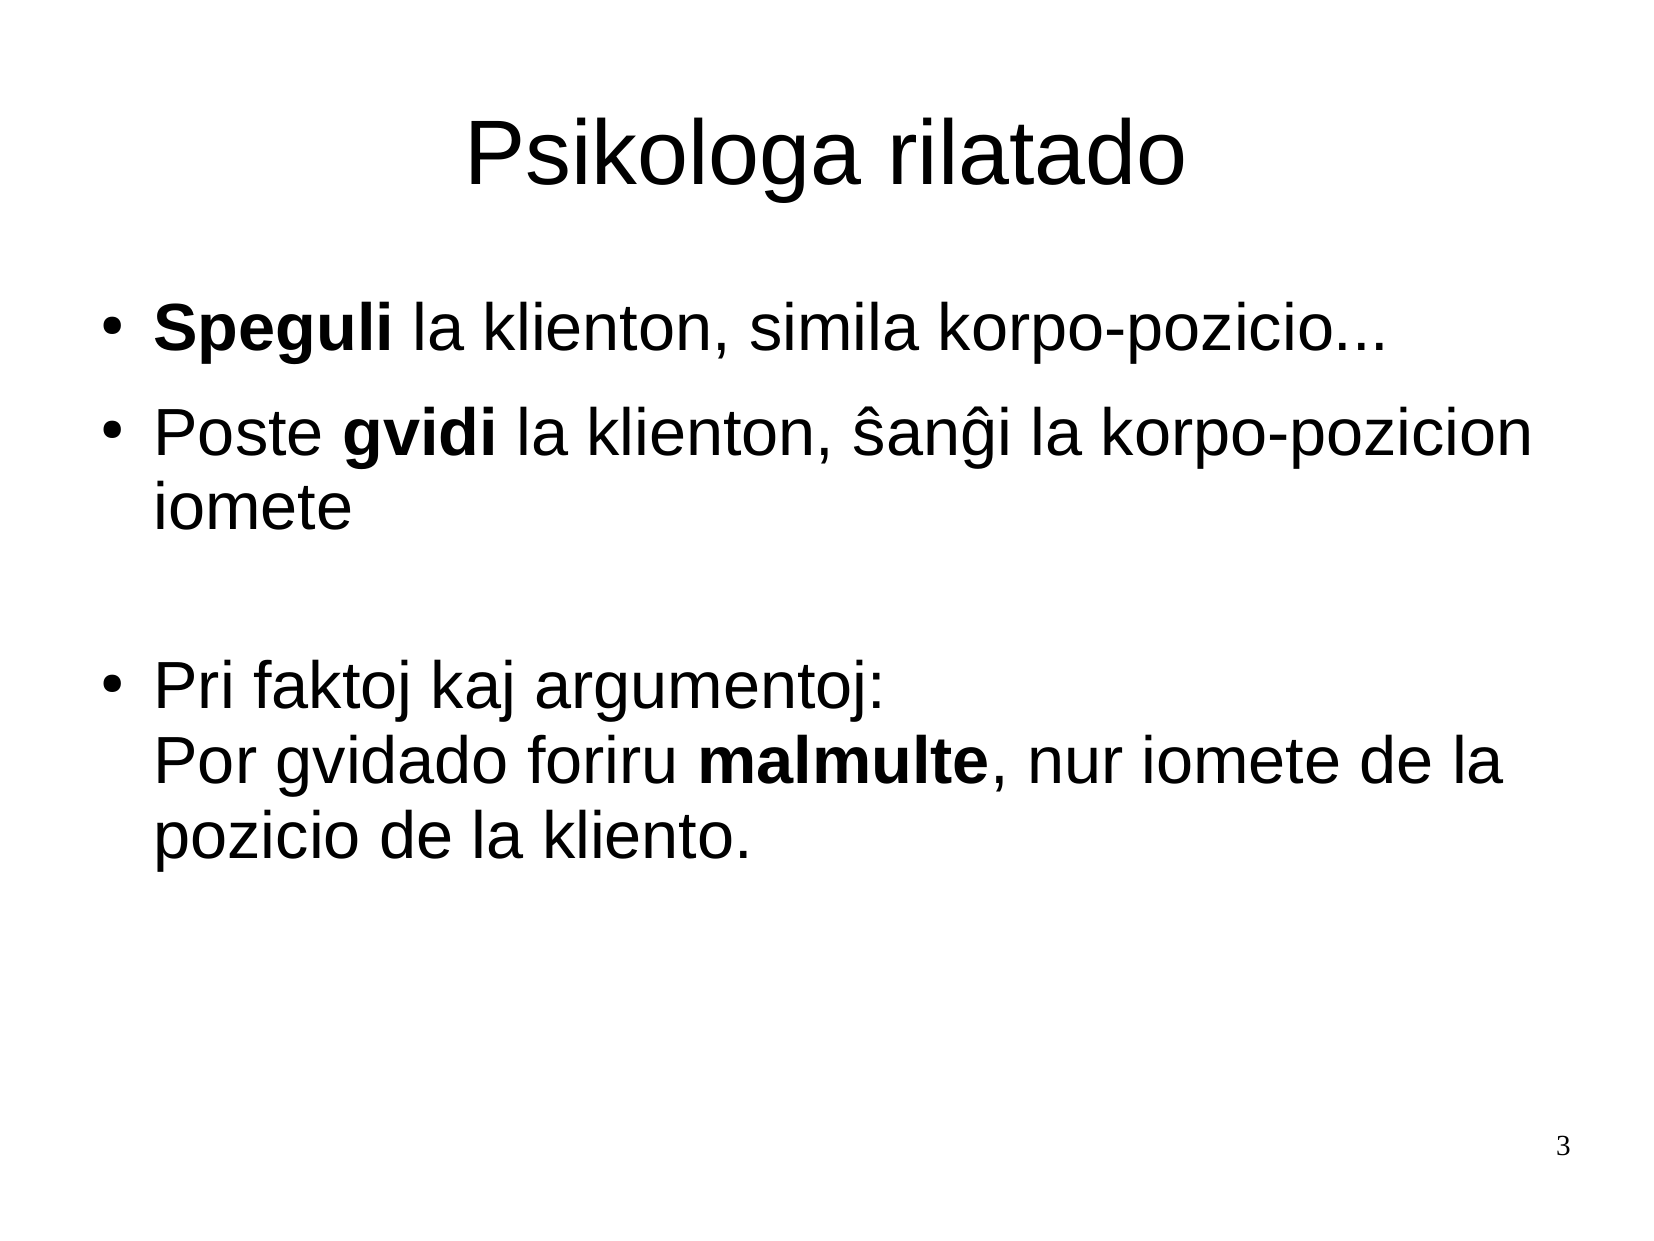

# Psikologa rilatado
Speguli la klienton, simila korpo-pozicio...
Poste gvidi la klienton, ŝanĝi la korpo-pozicion iomete
Pri faktoj kaj argumentoj:
Por gvidado foriru malmulte, nur iomete de la pozicio de la kliento.
3